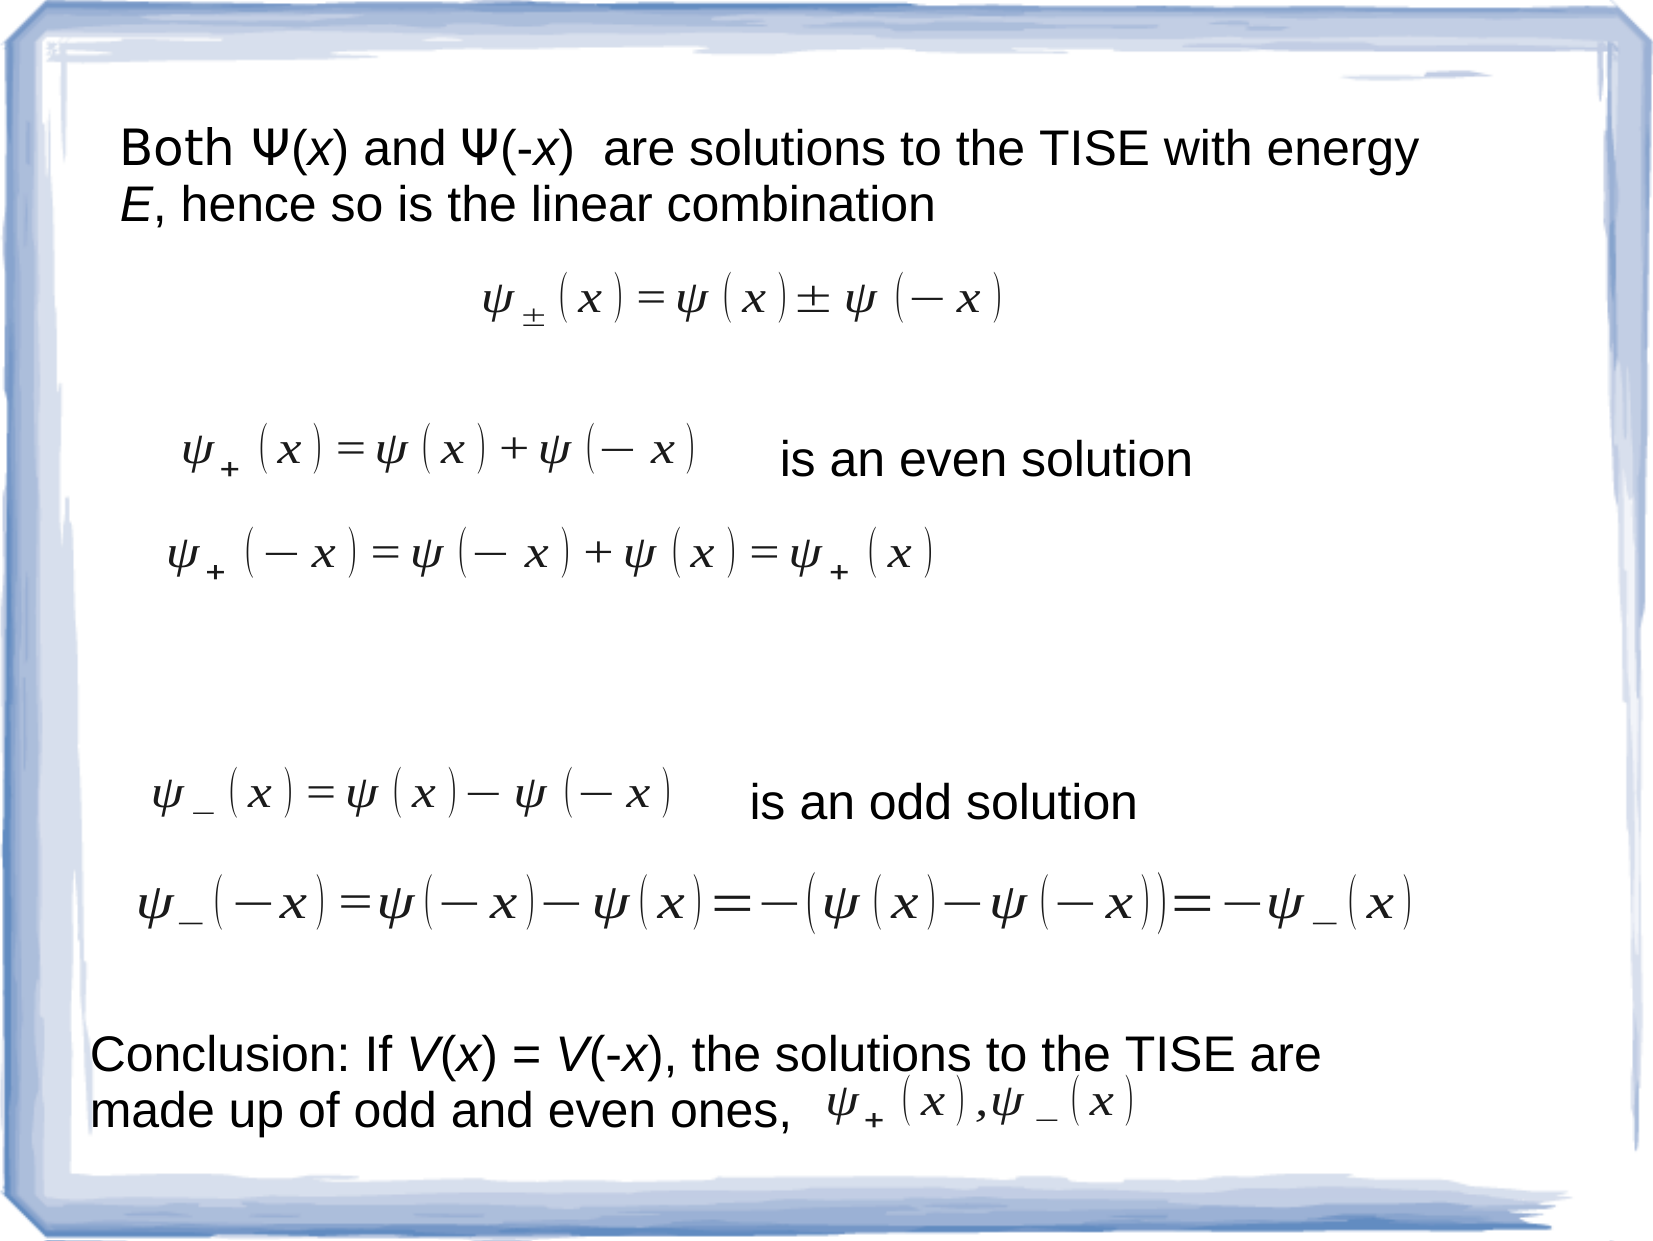

Both Ψ(x) and Ψ(-x) are solutions to the TISE with energy E, hence so is the linear combination
is an even solution
is an odd solution
Conclusion: If V(x) = V(-x), the solutions to the TISE are made up of odd and even ones,